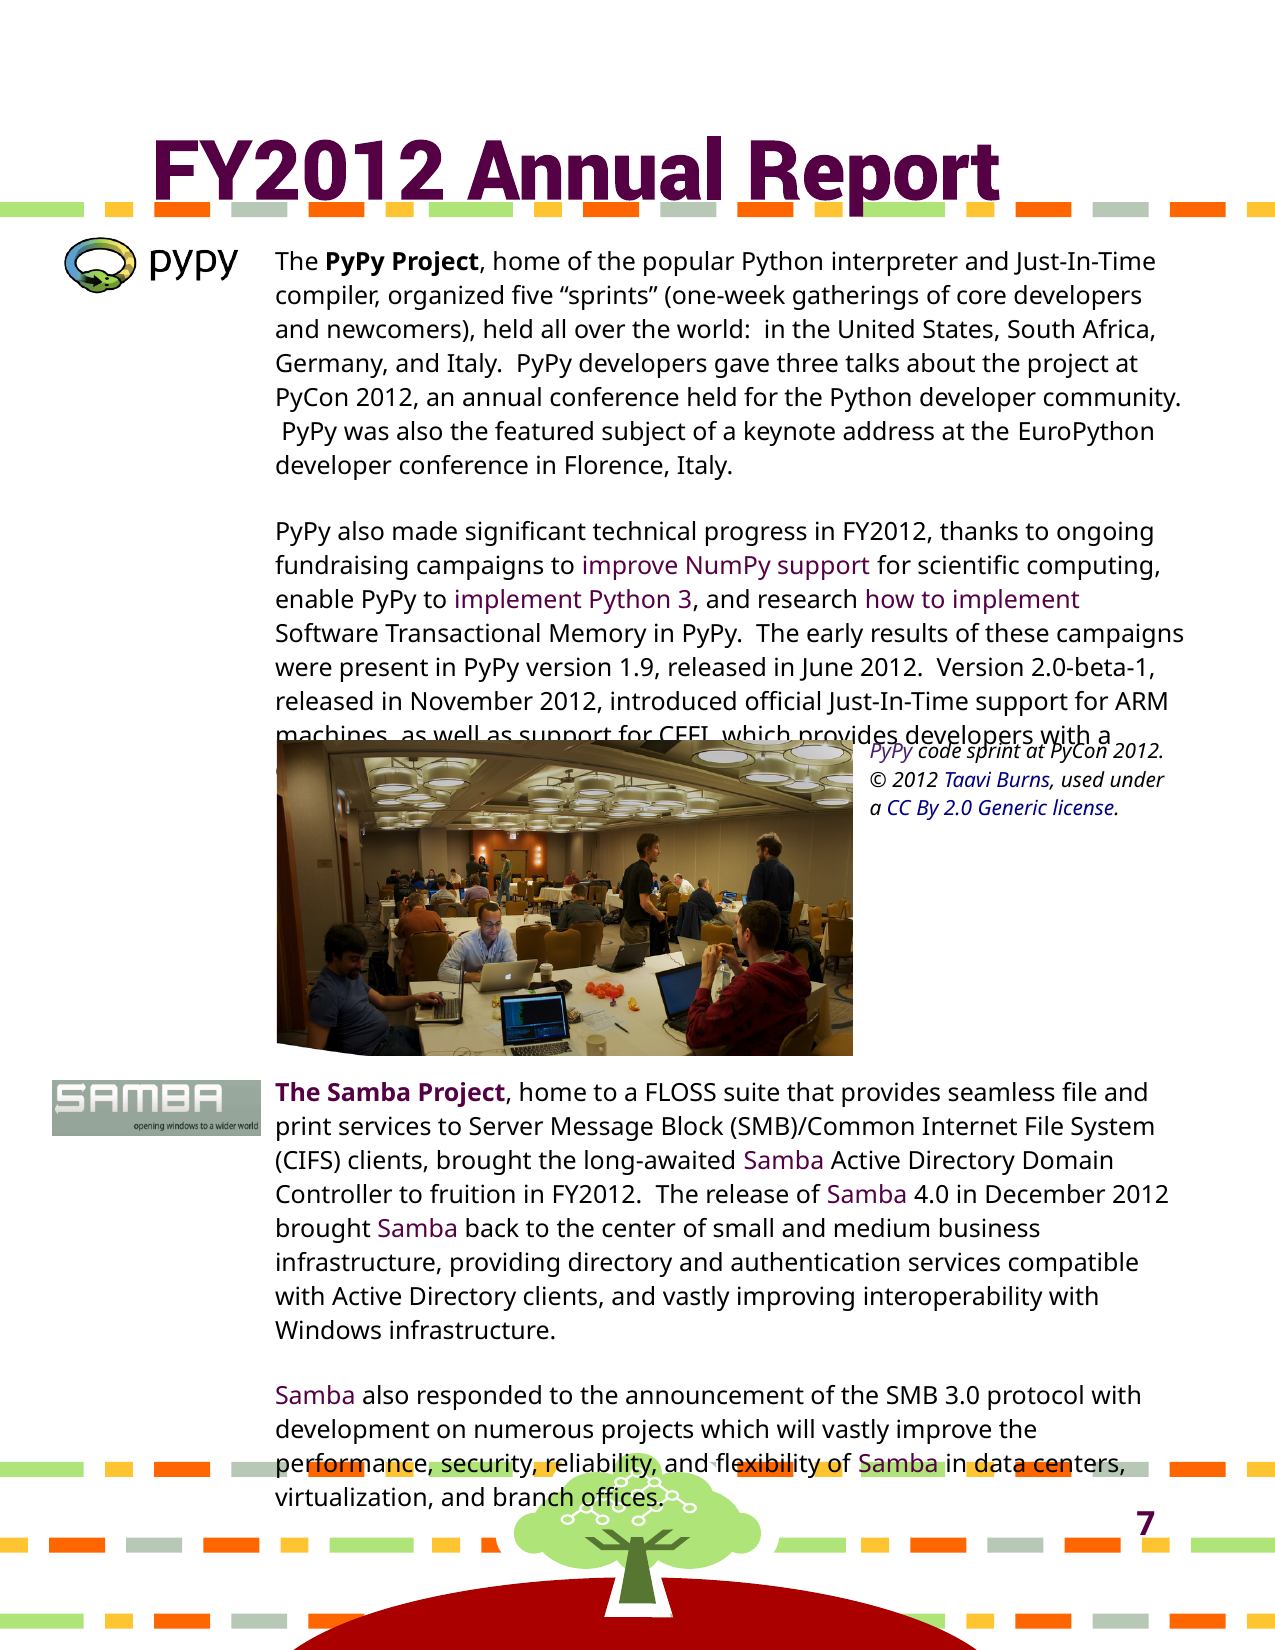

# The PyPy Project, home of the popular Python interpreter and Just-In-Time compiler, organized five “sprints” (one-week gatherings of core developers and newcomers), held all over the world: in the United States, South Africa, Germany, and Italy. PyPy developers gave three talks about the project at PyCon 2012, an annual conference held for the Python developer community. PyPy was also the featured subject of a keynote address at the EuroPython developer conference in Florence, Italy.
PyPy also made significant technical progress in FY2012, thanks to ongoing fundraising campaigns to improve NumPy support for scientific computing, enable PyPy to implement Python 3, and research how to implement Software Transactional Memory in PyPy. The early results of these campaigns were present in PyPy version 1.9, released in June 2012. Version 2.0-beta-1, released in November 2012, introduced official Just-In-Time support for ARM machines, as well as support for CFFI, which provides developers with a convenient way to call C code from Python.
PyPy code sprint at PyCon 2012.
© 2012 Taavi Burns, used under
a CC By 2.0 Generic license.
The Samba Project, home to a FLOSS suite that provides seamless file and print services to Server Message Block (SMB)/Common Internet File System (CIFS) clients, brought the long-awaited Samba Active Directory Domain Controller to fruition in FY2012. The release of Samba 4.0 in December 2012 brought Samba back to the center of small and medium business infrastructure, providing directory and authentication services compatible with Active Directory clients, and vastly improving interoperability with Windows infrastructure.
Samba also responded to the announcement of the SMB 3.0 protocol with development on numerous projects which will vastly improve the performance, security, reliability, and flexibility of Samba in data centers, virtualization, and branch offices.